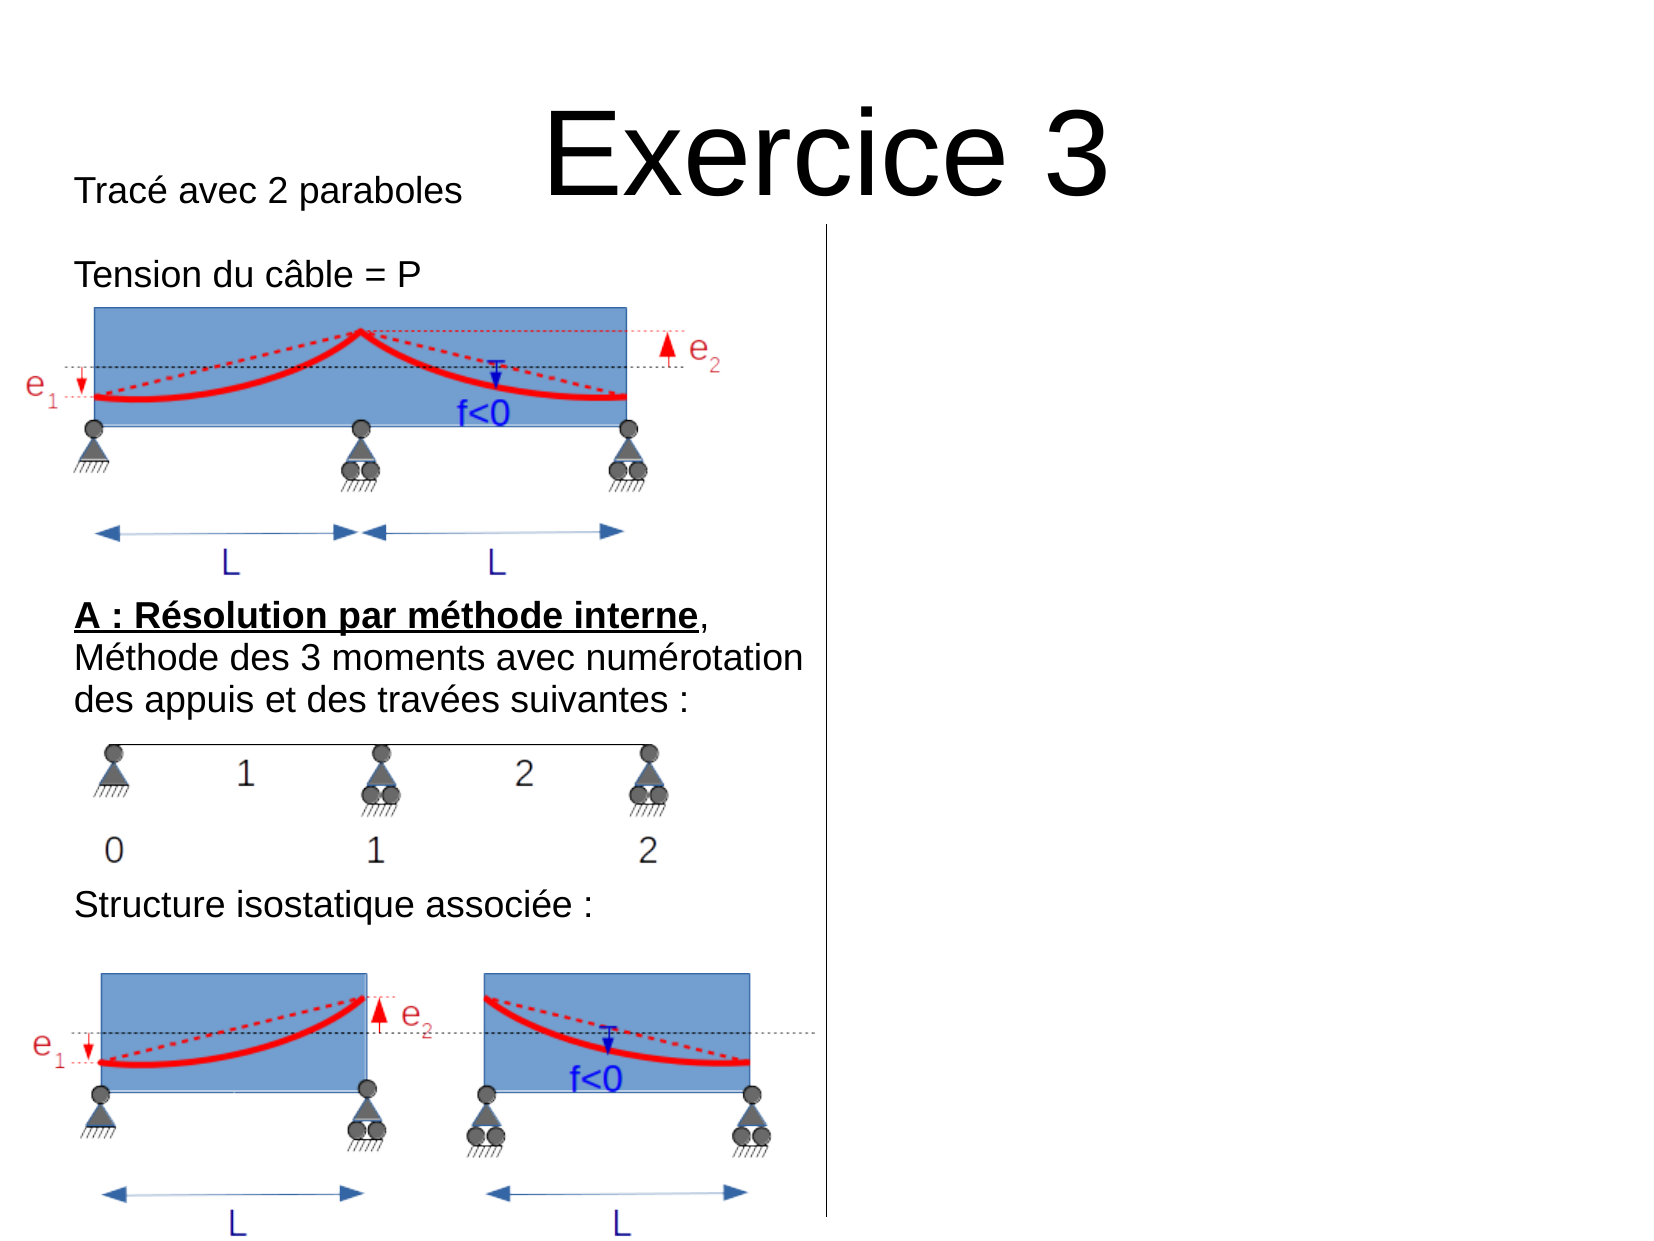

# Exercice 3
Tracé avec 2 paraboles
Tension du câble = P
A : Résolution par méthode interne,
Méthode des 3 moments avec numérotation des appuis et des travées suivantes :
Structure isostatique associée :